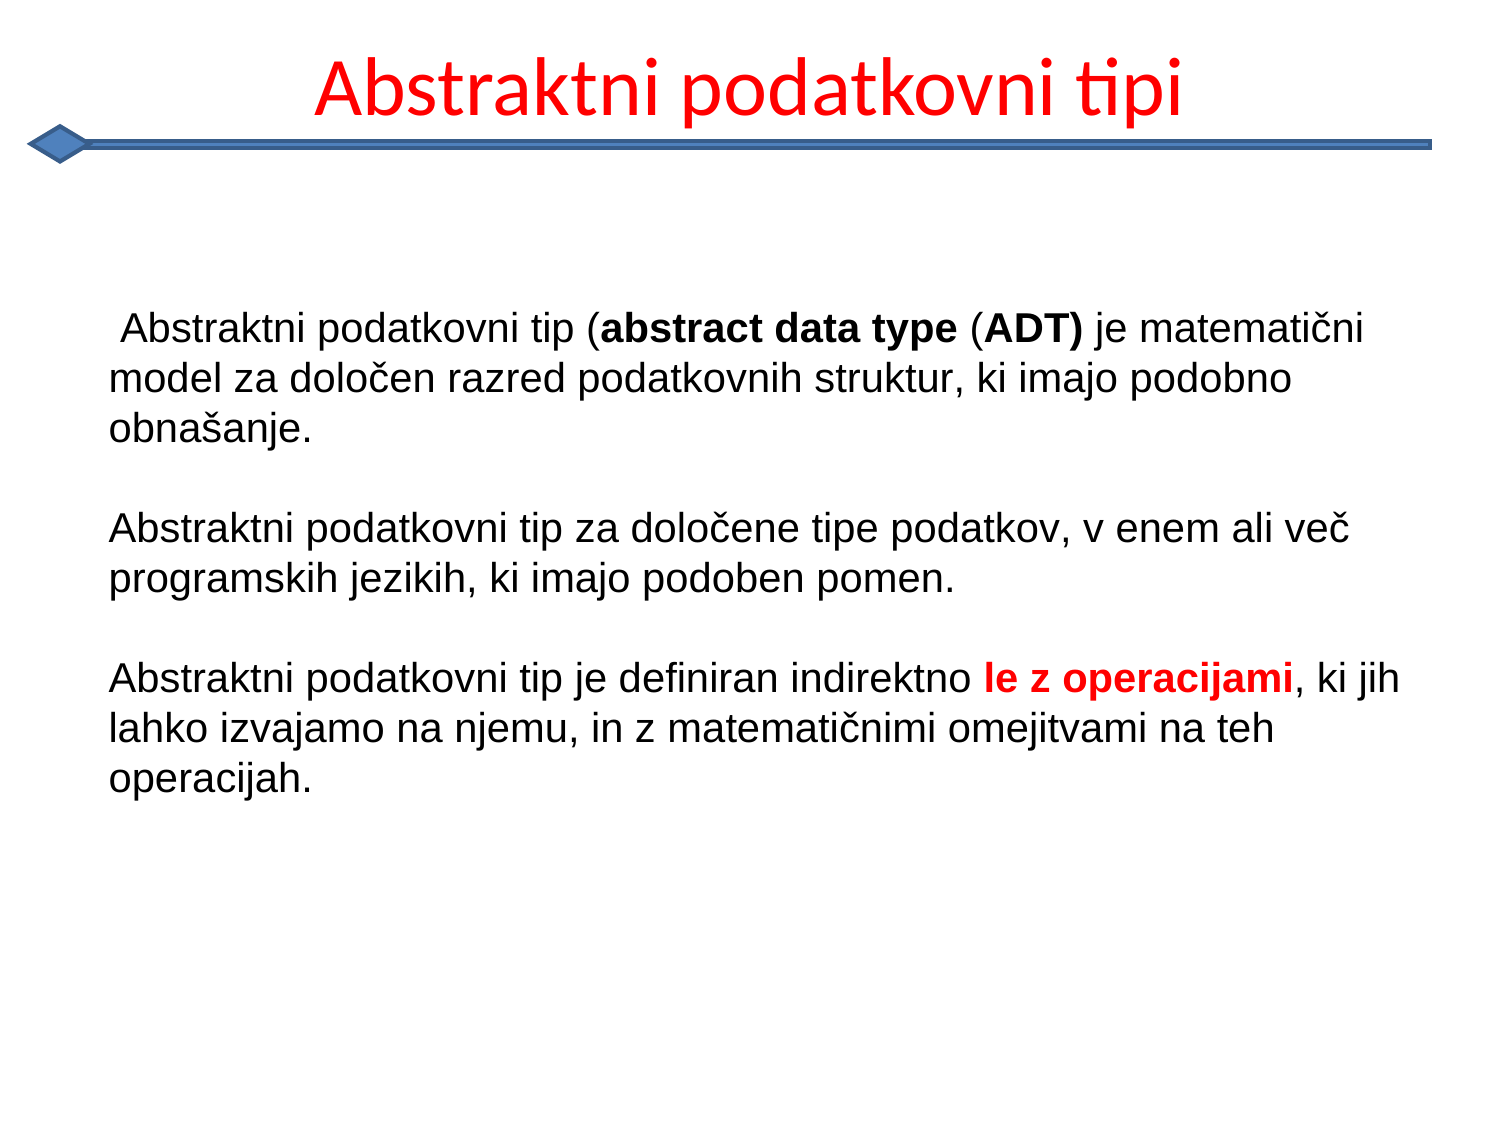

# Abstraktni podatkovni tipi
 Abstraktni podatkovni tip (abstract data type (ADT) je matematični model za določen razred podatkovnih struktur, ki imajo podobno obnašanje.
Abstraktni podatkovni tip za določene tipe podatkov, v enem ali več programskih jezikih, ki imajo podoben pomen.
Abstraktni podatkovni tip je definiran indirektno le z operacijami, ki jih lahko izvajamo na njemu, in z matematičnimi omejitvami na teh operacijah.